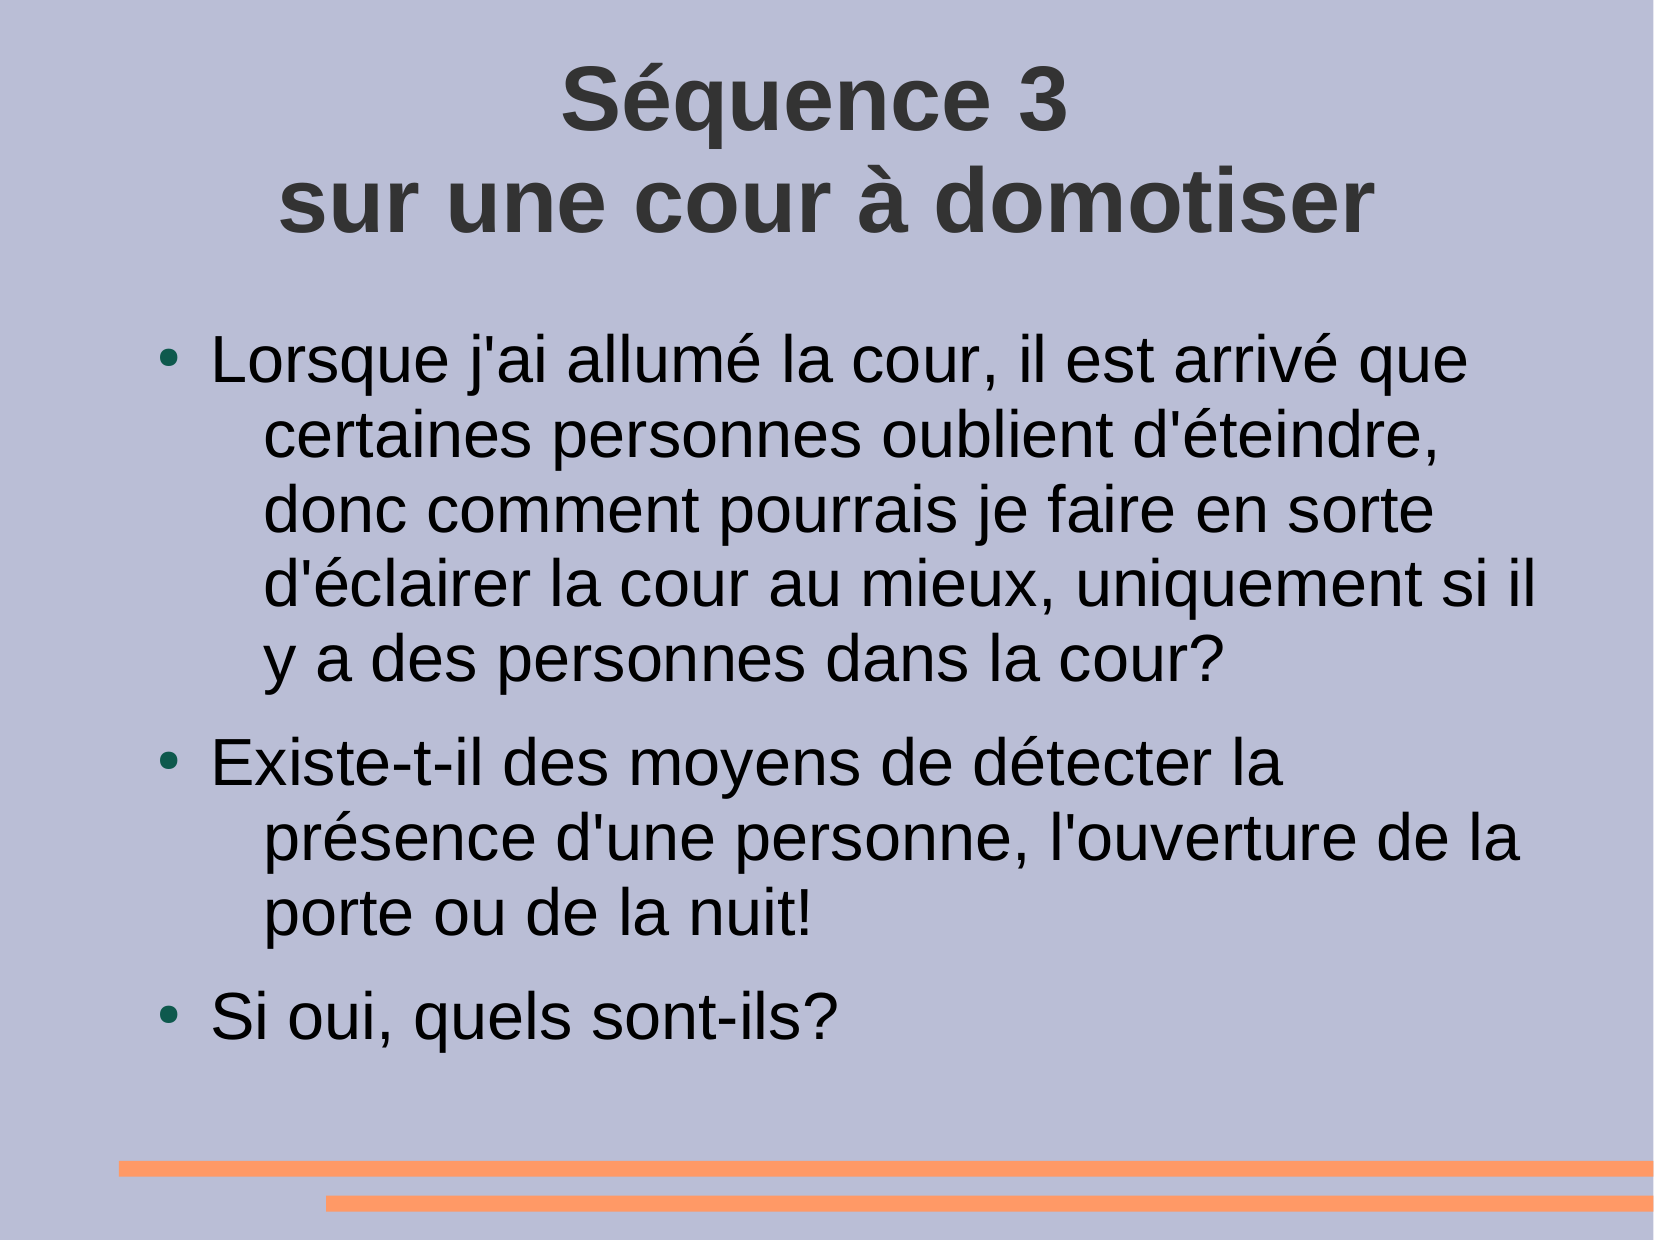

# Séquence 3 sur une cour à domotiser
Lorsque j'ai allumé la cour, il est arrivé que certaines personnes oublient d'éteindre, donc comment pourrais je faire en sorte d'éclairer la cour au mieux, uniquement si il y a des personnes dans la cour?
Existe-t-il des moyens de détecter la présence d'une personne, l'ouverture de la porte ou de la nuit!
Si oui, quels sont-ils?